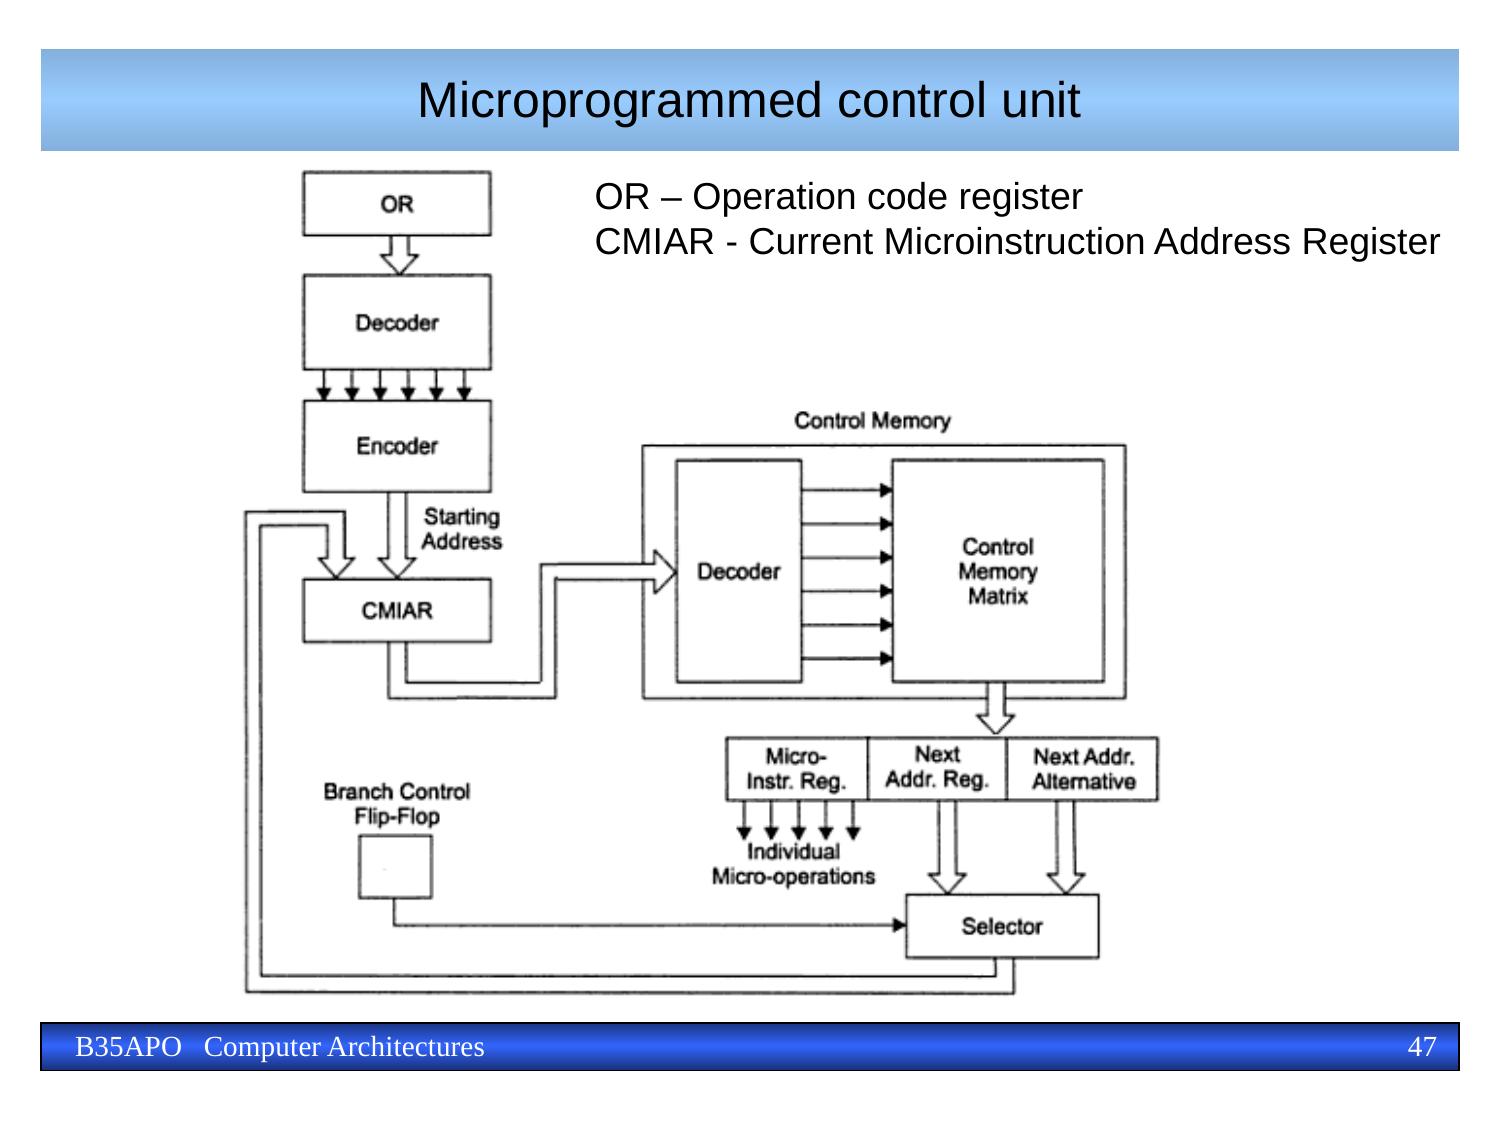

# Microprogrammed control unit
OR – Operation code register
CMIAR - Current Microinstruction Address Register
B35APO Computer Architectures
47